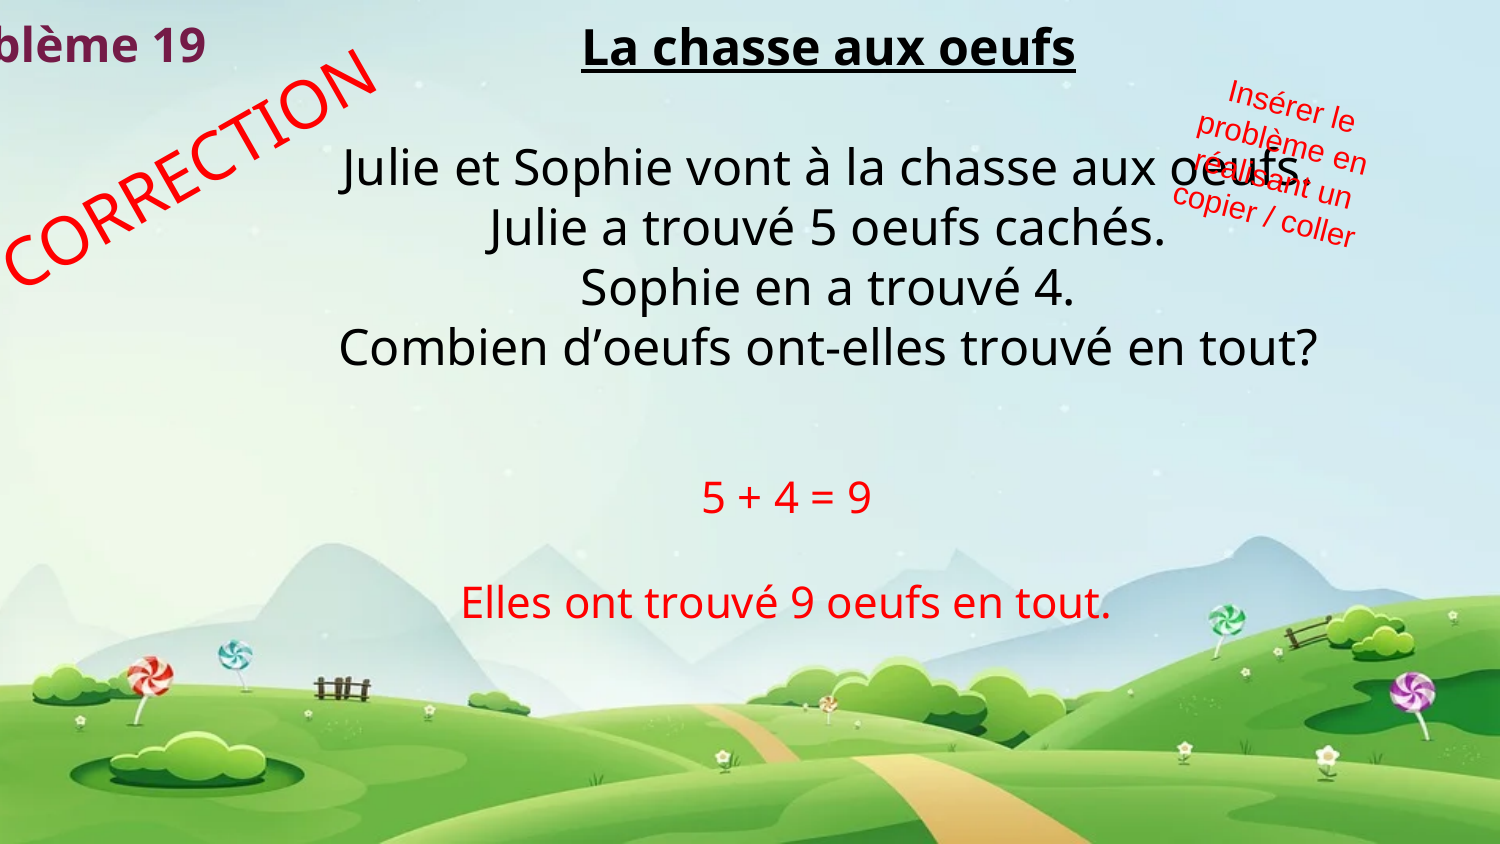

Problème 19
La chasse aux oeufs
Julie et Sophie vont à la chasse aux oeufs.
Julie a trouvé 5 oeufs cachés.
Sophie en a trouvé 4.
Combien d’oeufs ont-elles trouvé en tout?
Insérer le problème en réalisant un copier / coller
CORRECTION
5 + 4 = 9
Elles ont trouvé 9 oeufs en tout.